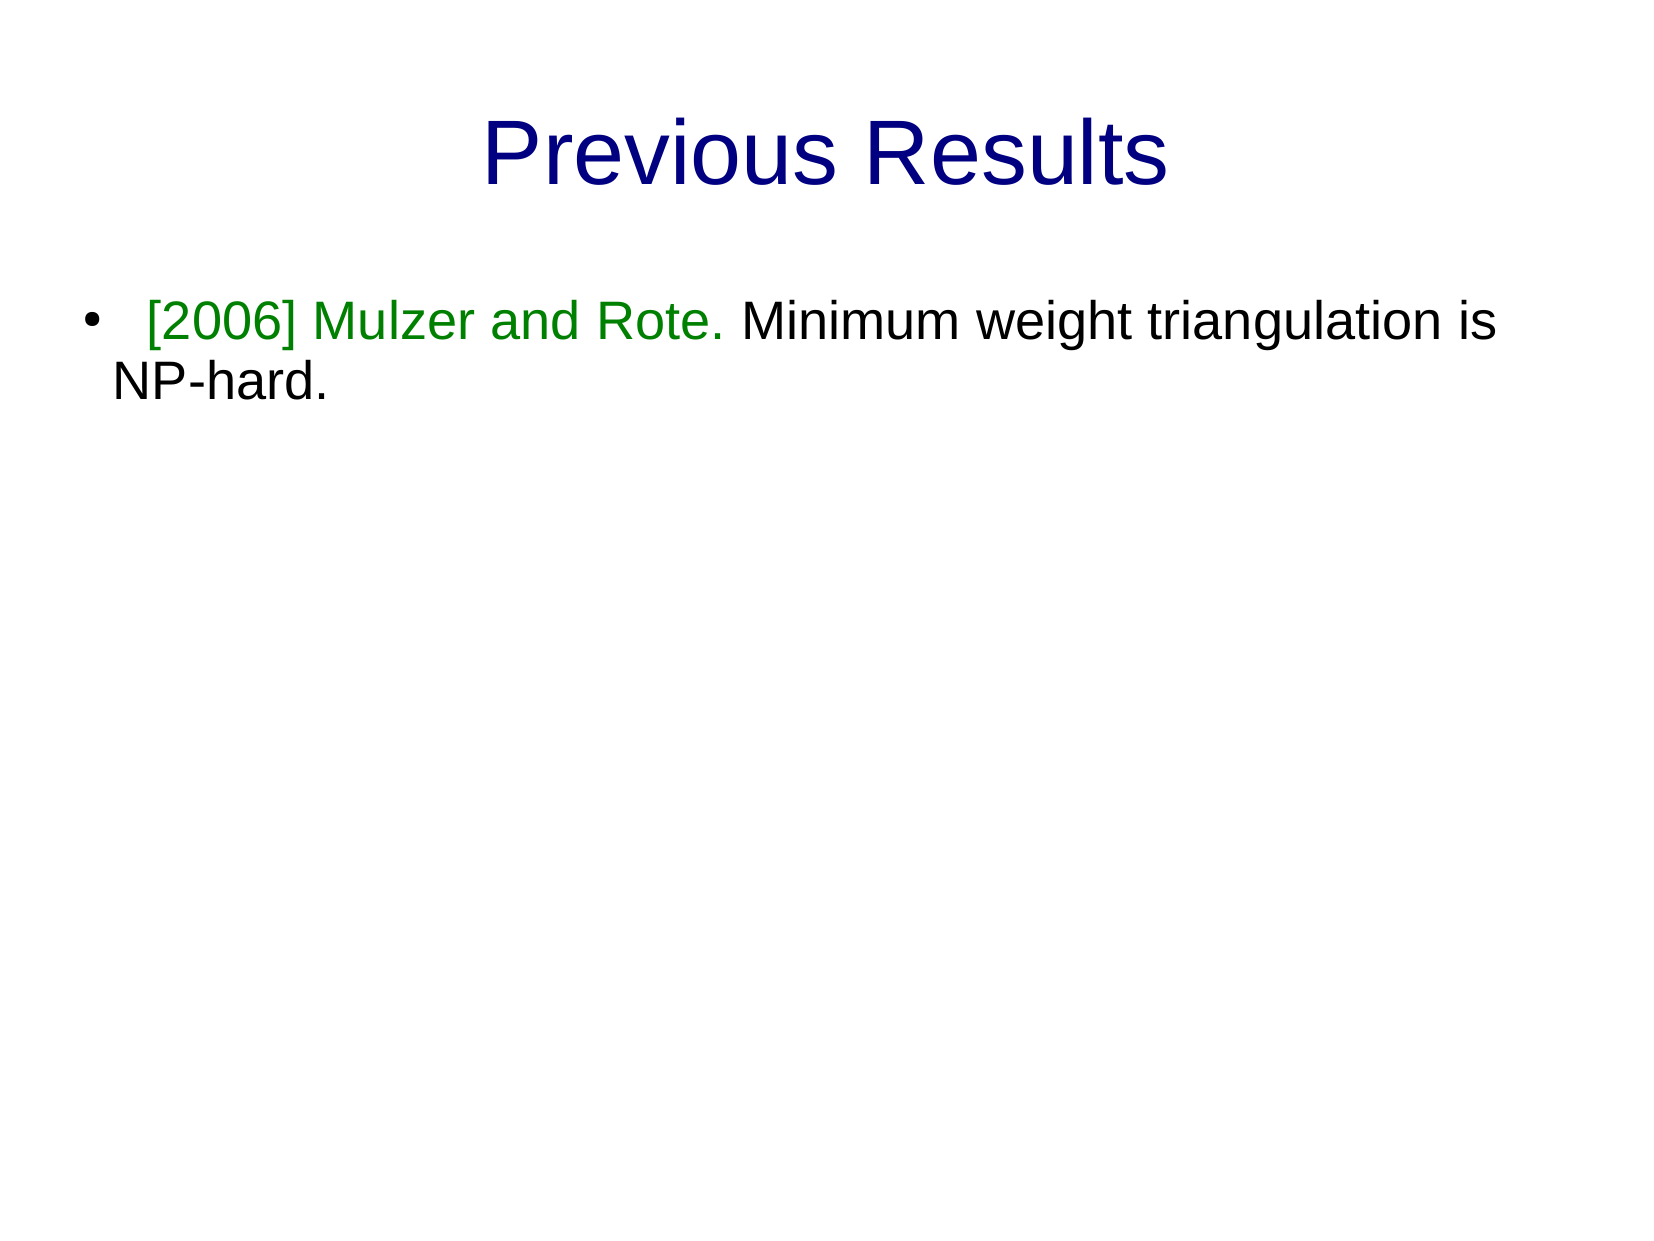

# Previous Results
 [2006] Mulzer and Rote. Minimum weight triangulation is NP-hard.